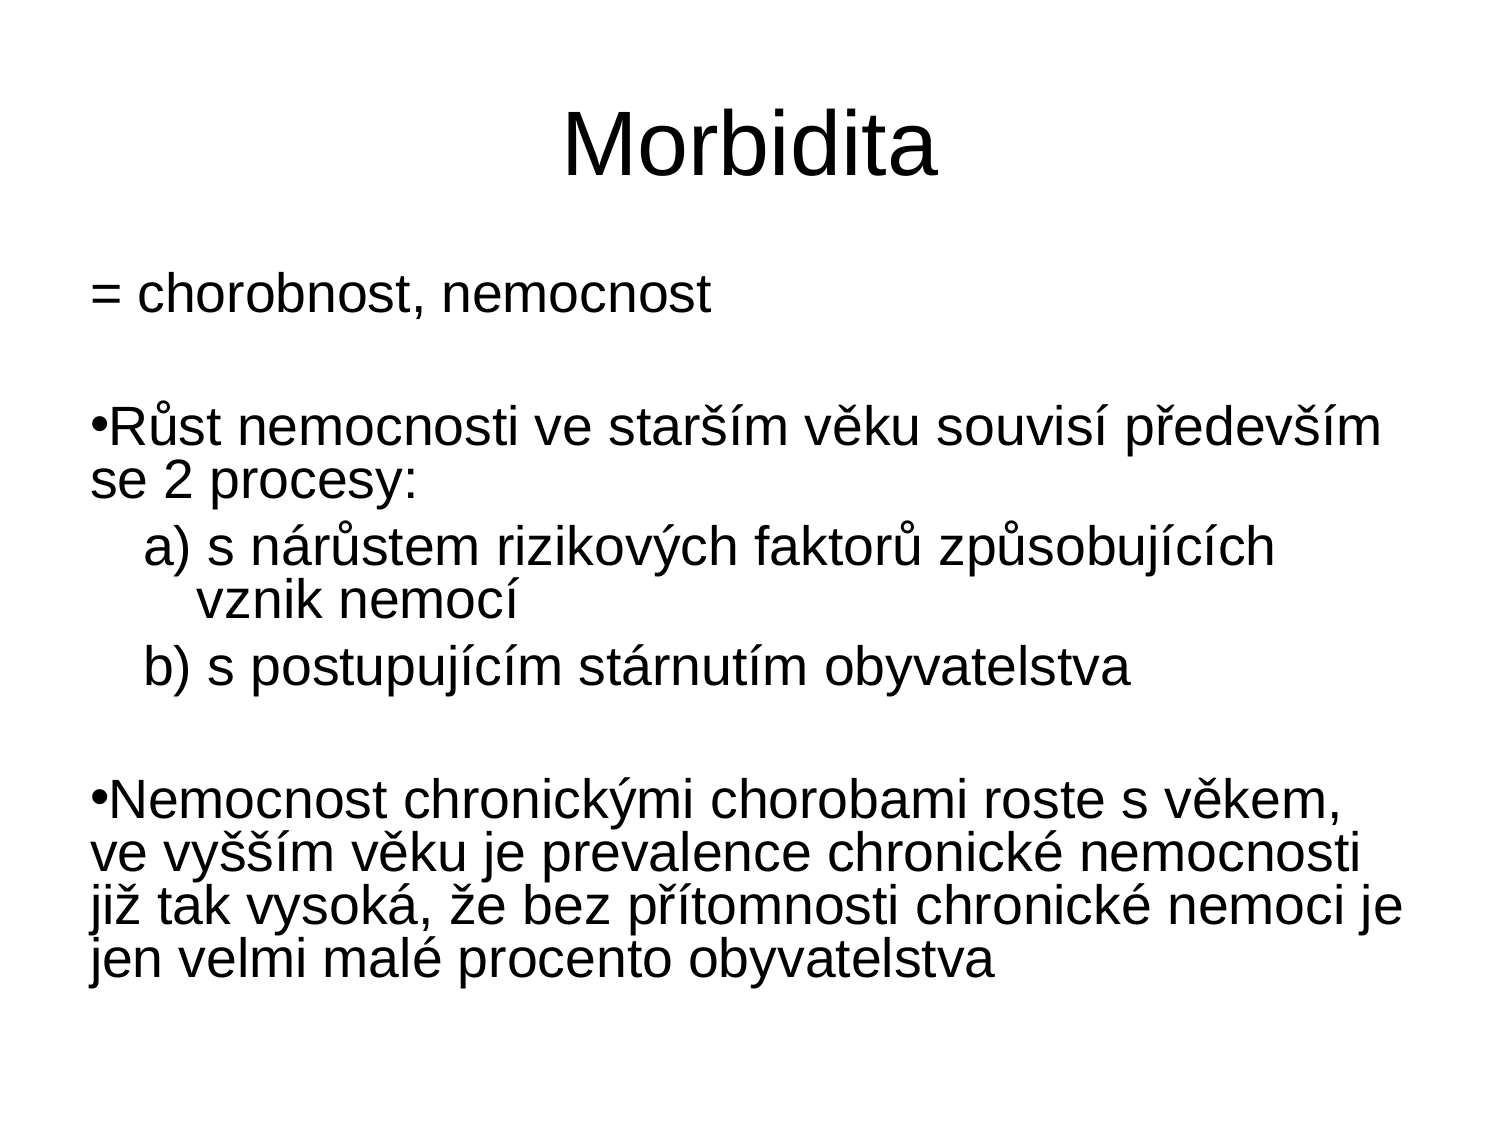

# Morbidita
= chorobnost, nemocnost
Růst nemocnosti ve starším věku souvisí především se 2 procesy:
a) s nárůstem rizikových faktorů způsobujících vznik nemocí
b) s postupujícím stárnutím obyvatelstva
Nemocnost chronickými chorobami roste s věkem, ve vyšším věku je prevalence chronické nemocnosti již tak vysoká, že bez přítomnosti chronické nemoci je jen velmi malé procento obyvatelstva